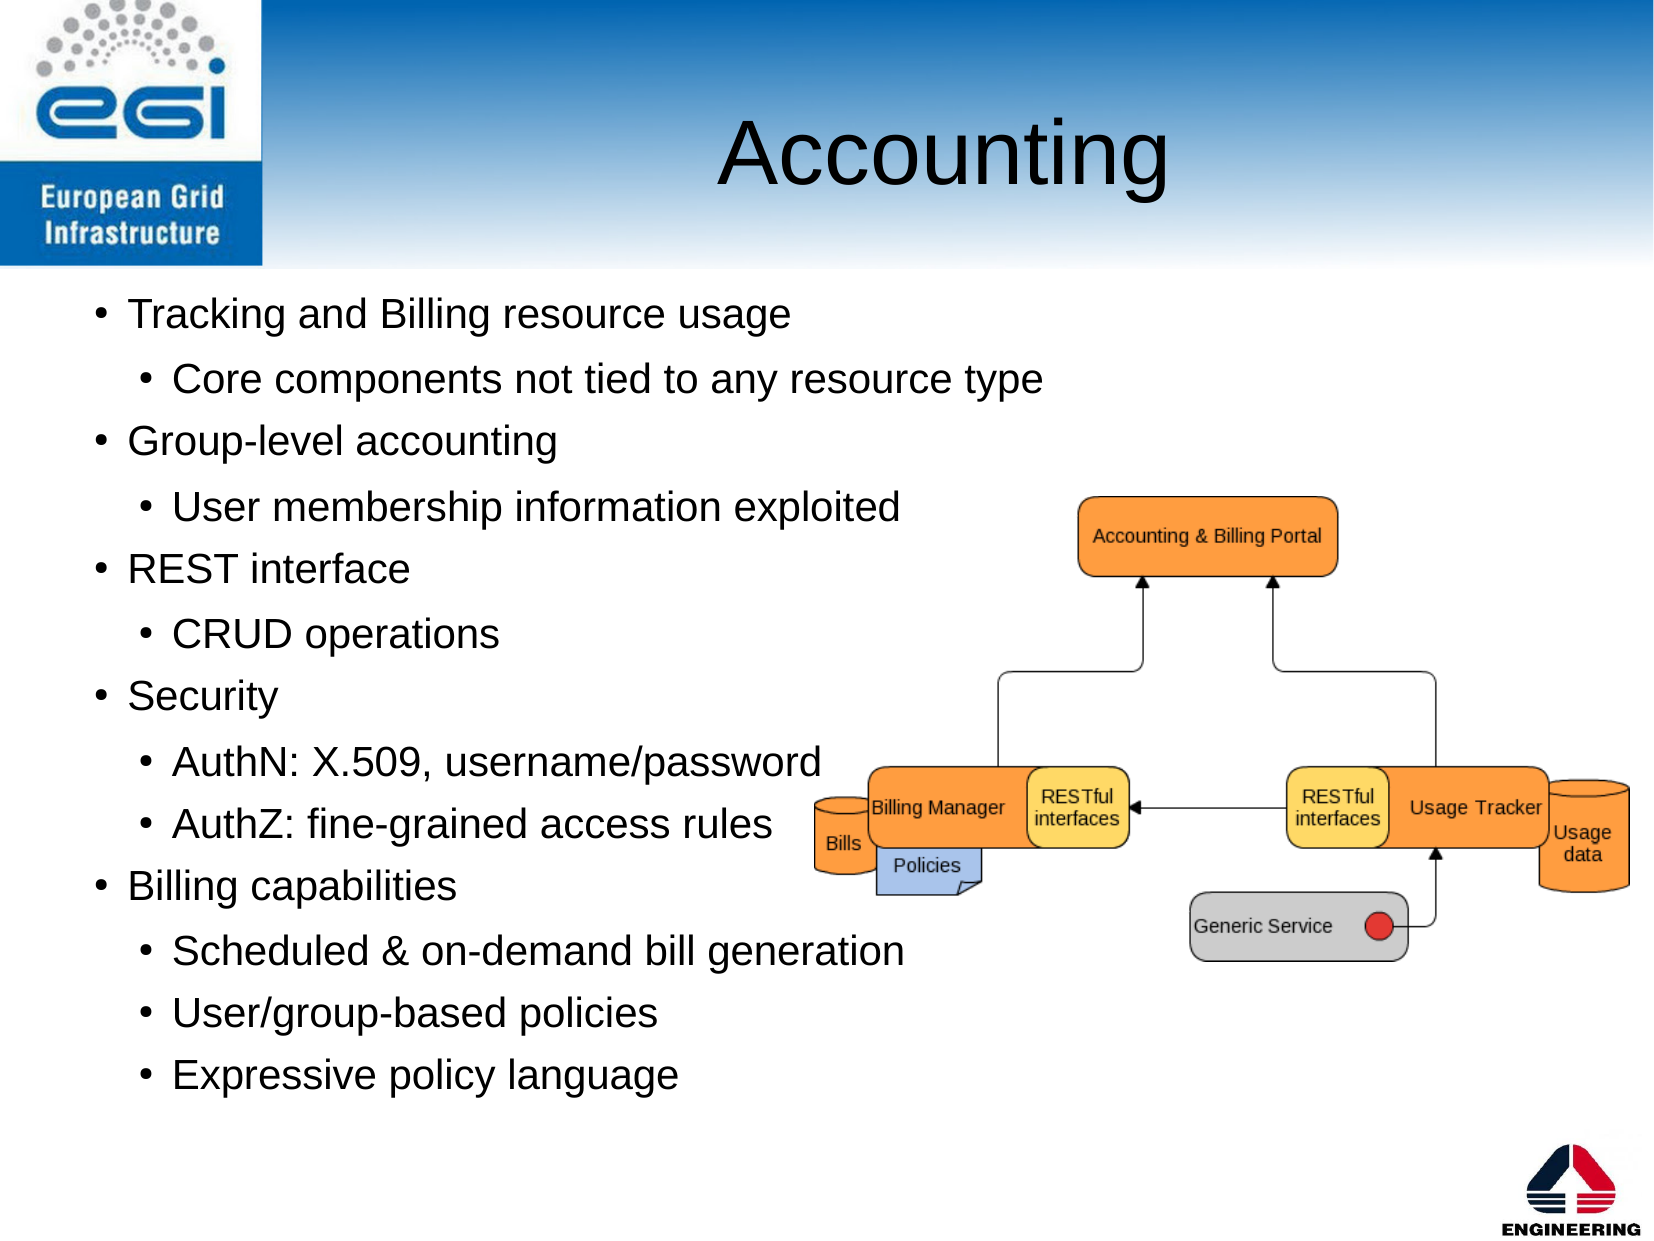

# Accounting
Tracking and Billing resource usage
Core components not tied to any resource type
Group-level accounting
User membership information exploited
REST interface
CRUD operations
Security
AuthN: X.509, username/password
AuthZ: fine-grained access rules
Billing capabilities
Scheduled & on-demand bill generation
User/group-based policies
Expressive policy language